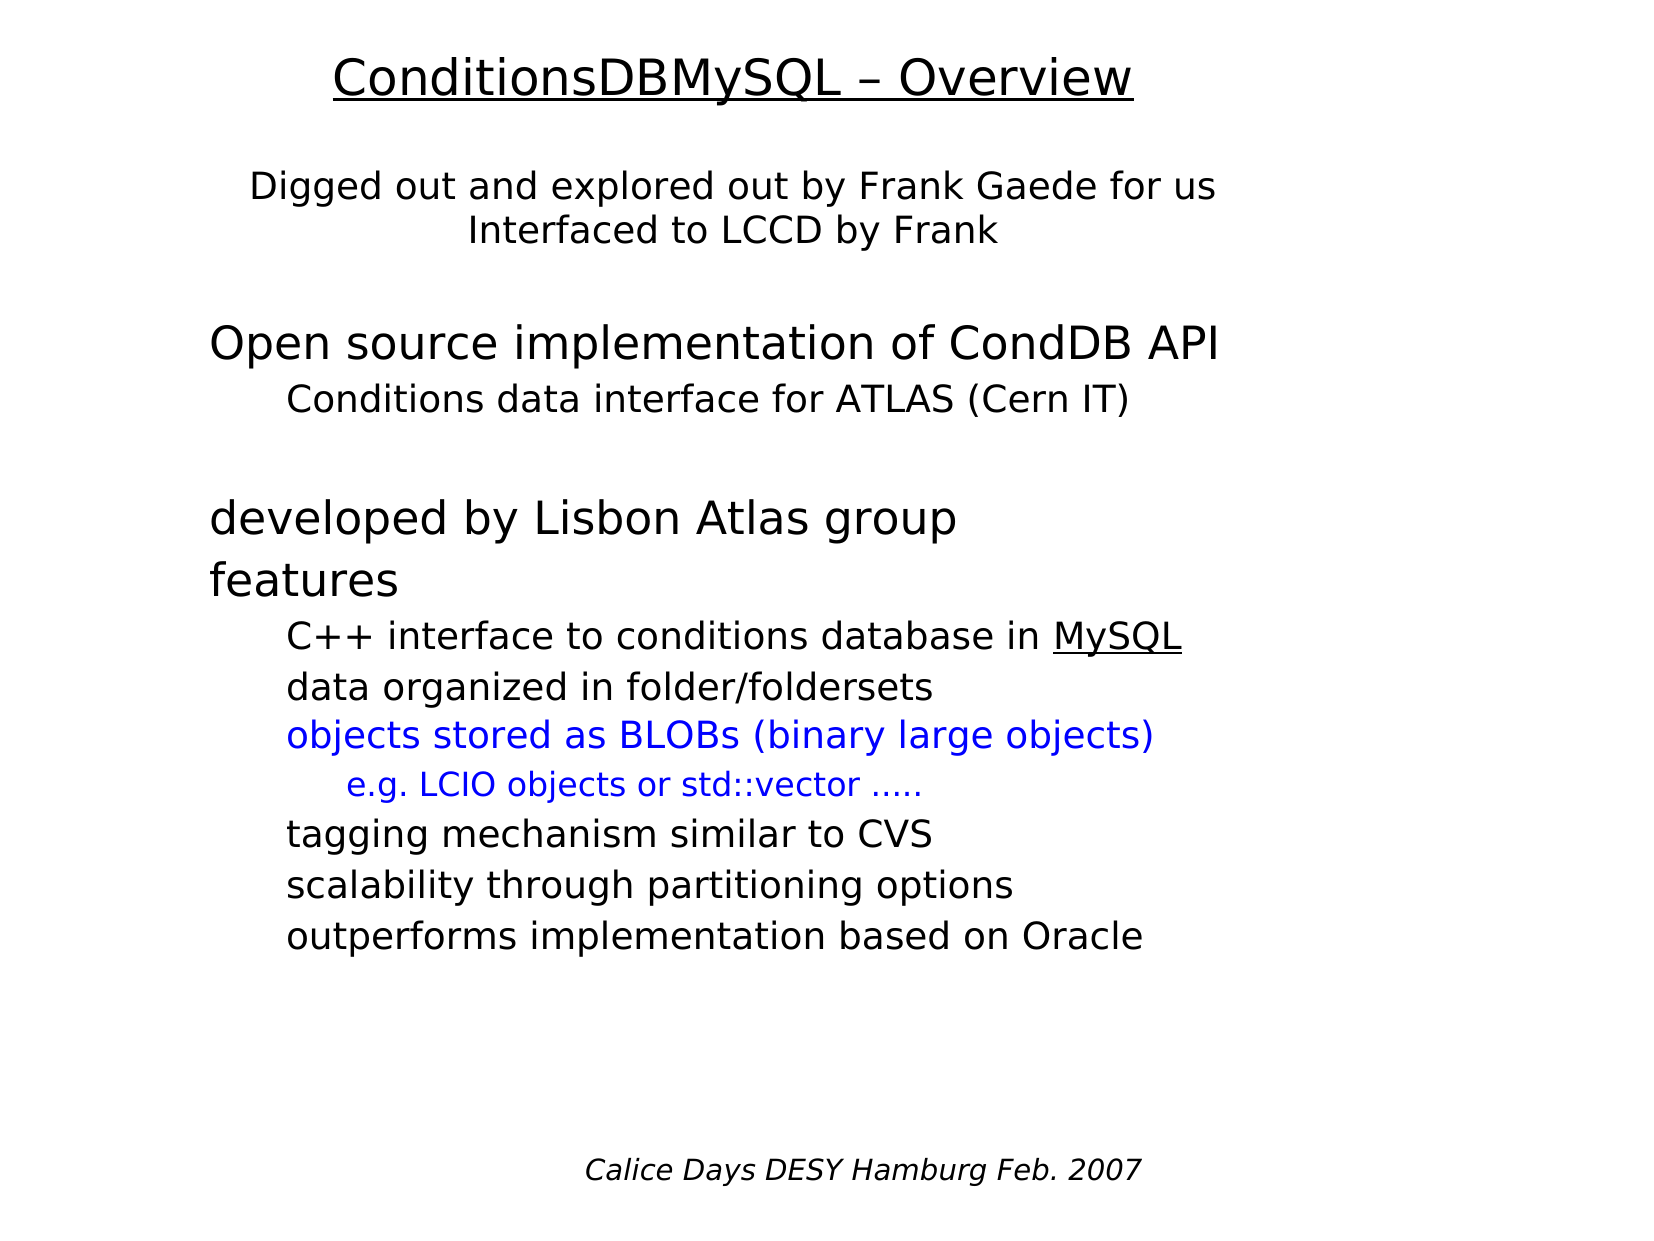

# ConditionsDBMySQL – Overview Digged out and explored out by Frank Gaede for us Interfaced to LCCD by Frank
Open source implementation of CondDB API
Conditions data interface for ATLAS (Cern IT)
developed by Lisbon Atlas group
features
C++ interface to conditions database in MySQL
data organized in folder/foldersets
objects stored as BLOBs (binary large objects)
 e.g. LCIO objects or std::vector .....
tagging mechanism similar to CVS
scalability through partitioning options
outperforms implementation based on Oracle